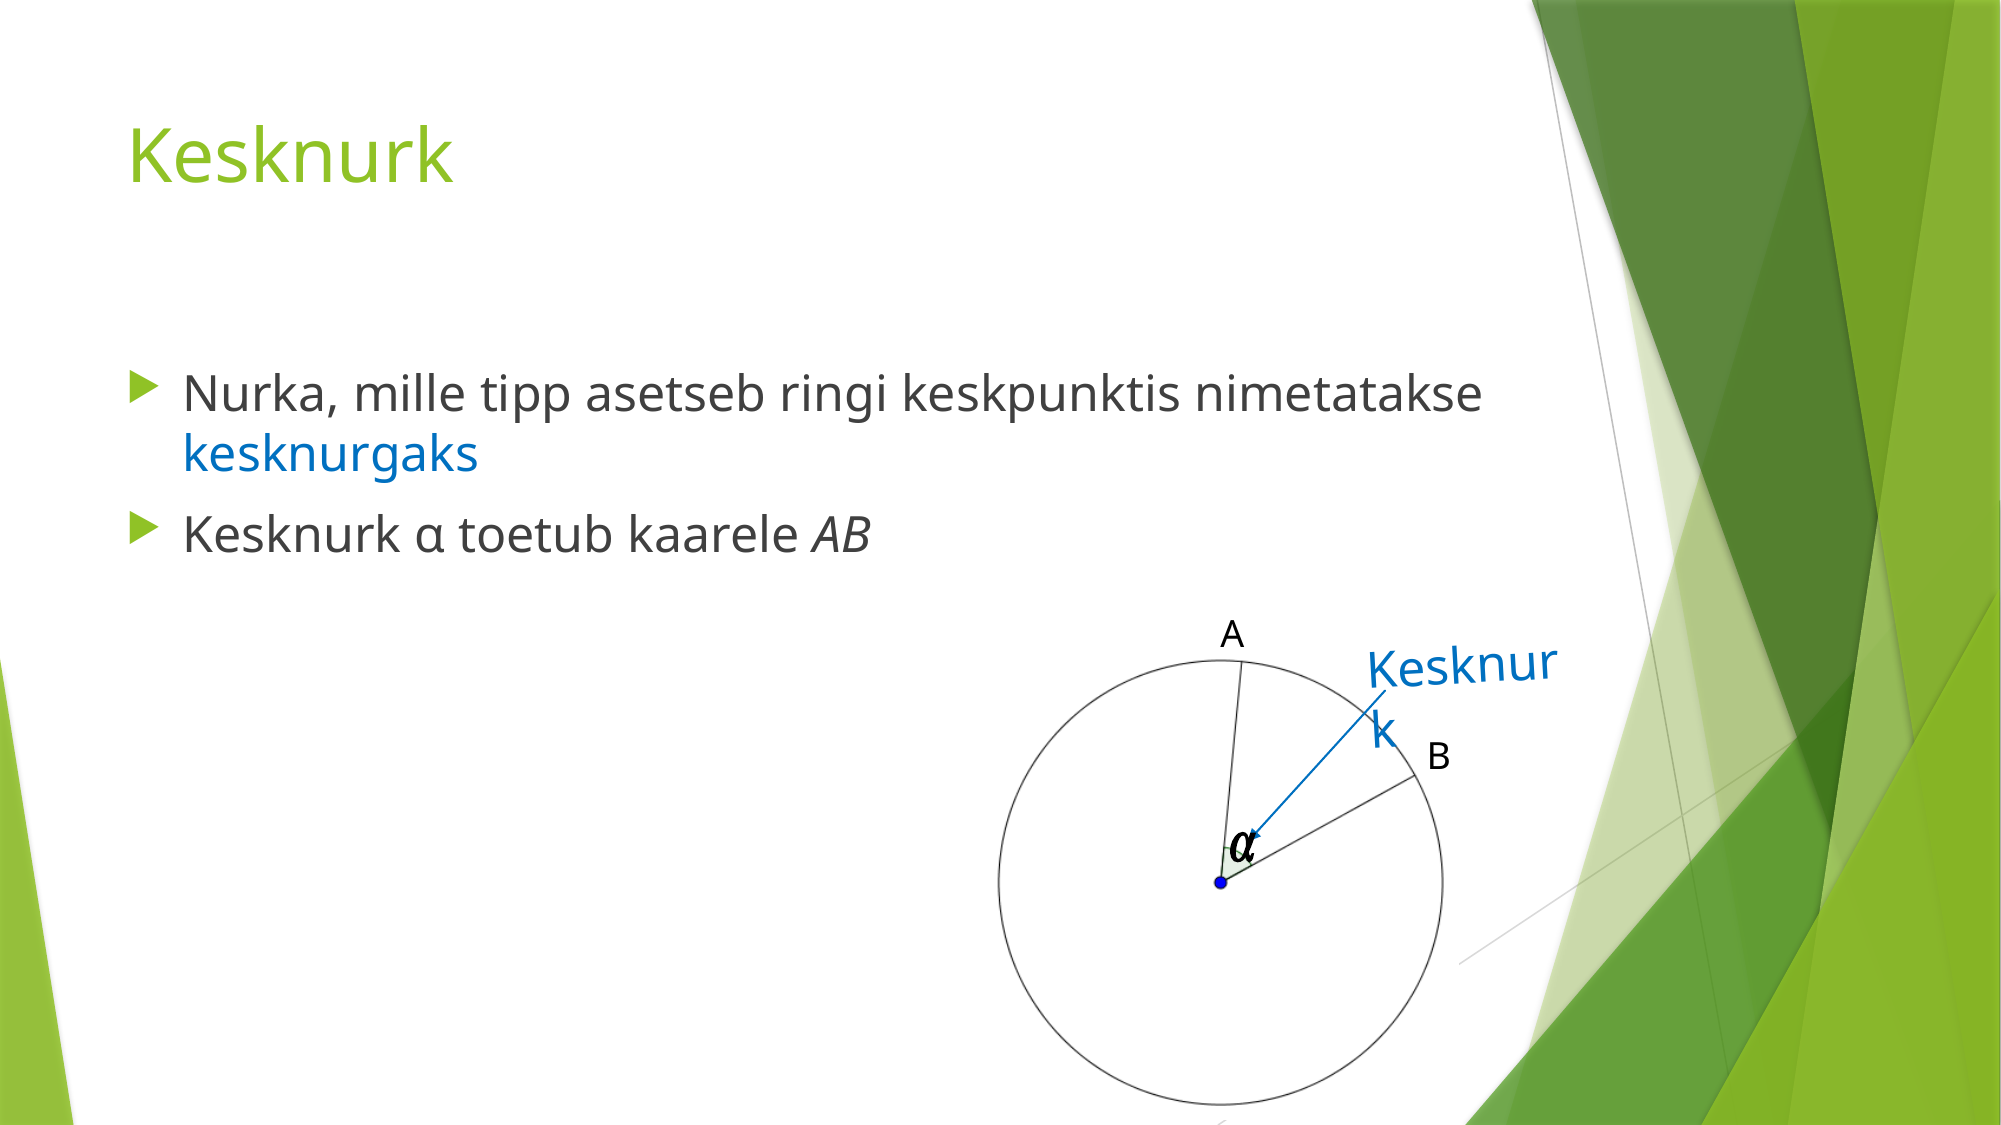

# Kesknurk
Nurka, mille tipp asetseb ringi keskpunktis nimetatakse kesknurgaks
Kesknurk α toetub kaarele AB
A
Kesknurk
B